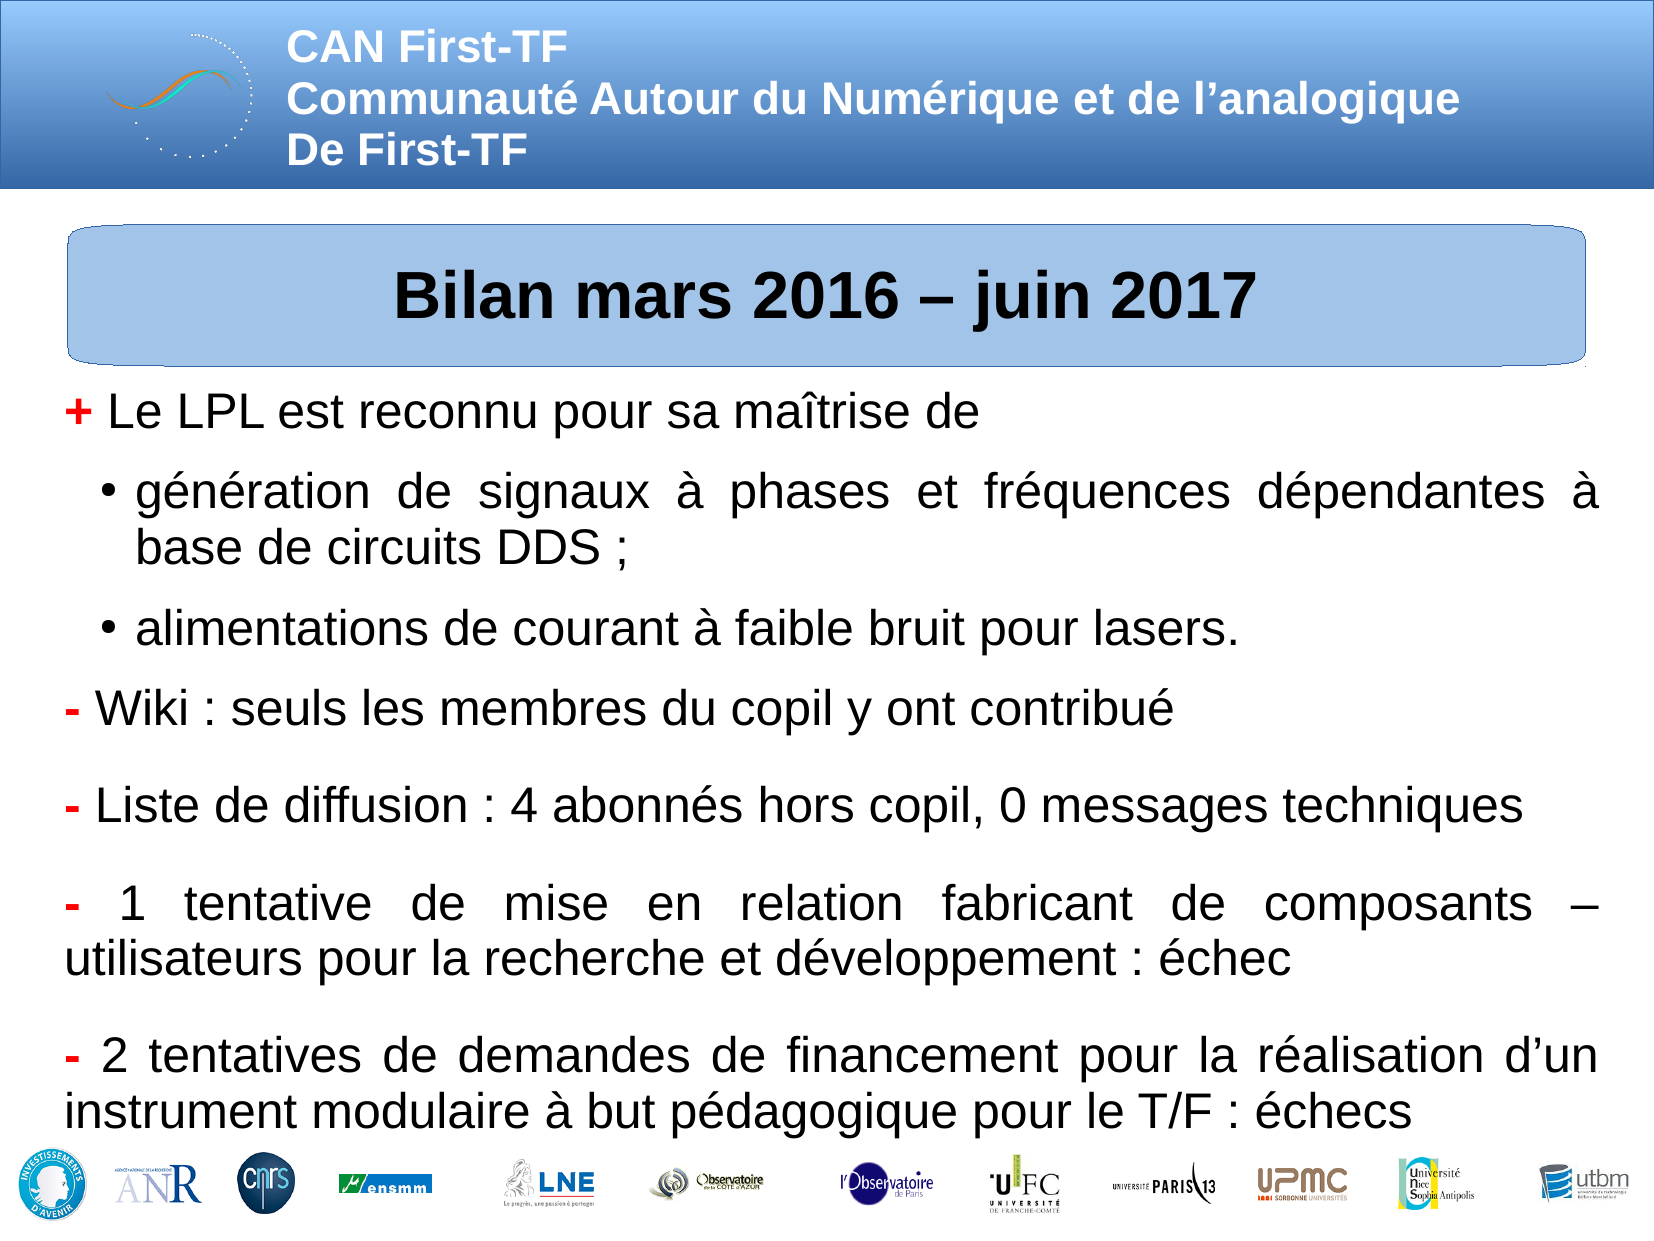

CAN First-TF
Communauté Autour du Numérique et de l’analogique
De First-TF
Bilan mars 2016 – juin 2017
+ Le LPL est reconnu pour sa maîtrise de
génération de signaux à phases et fréquences dépendantes à base de circuits DDS ;
alimentations de courant à faible bruit pour lasers.
- Wiki : seuls les membres du copil y ont contribué
- Liste de diffusion : 4 abonnés hors copil, 0 messages techniques
- 1 tentative de mise en relation fabricant de composants – utilisateurs pour la recherche et développement : échec
- 2 tentatives de demandes de financement pour la réalisation d’un instrument modulaire à but pédagogique pour le T/F : échecs